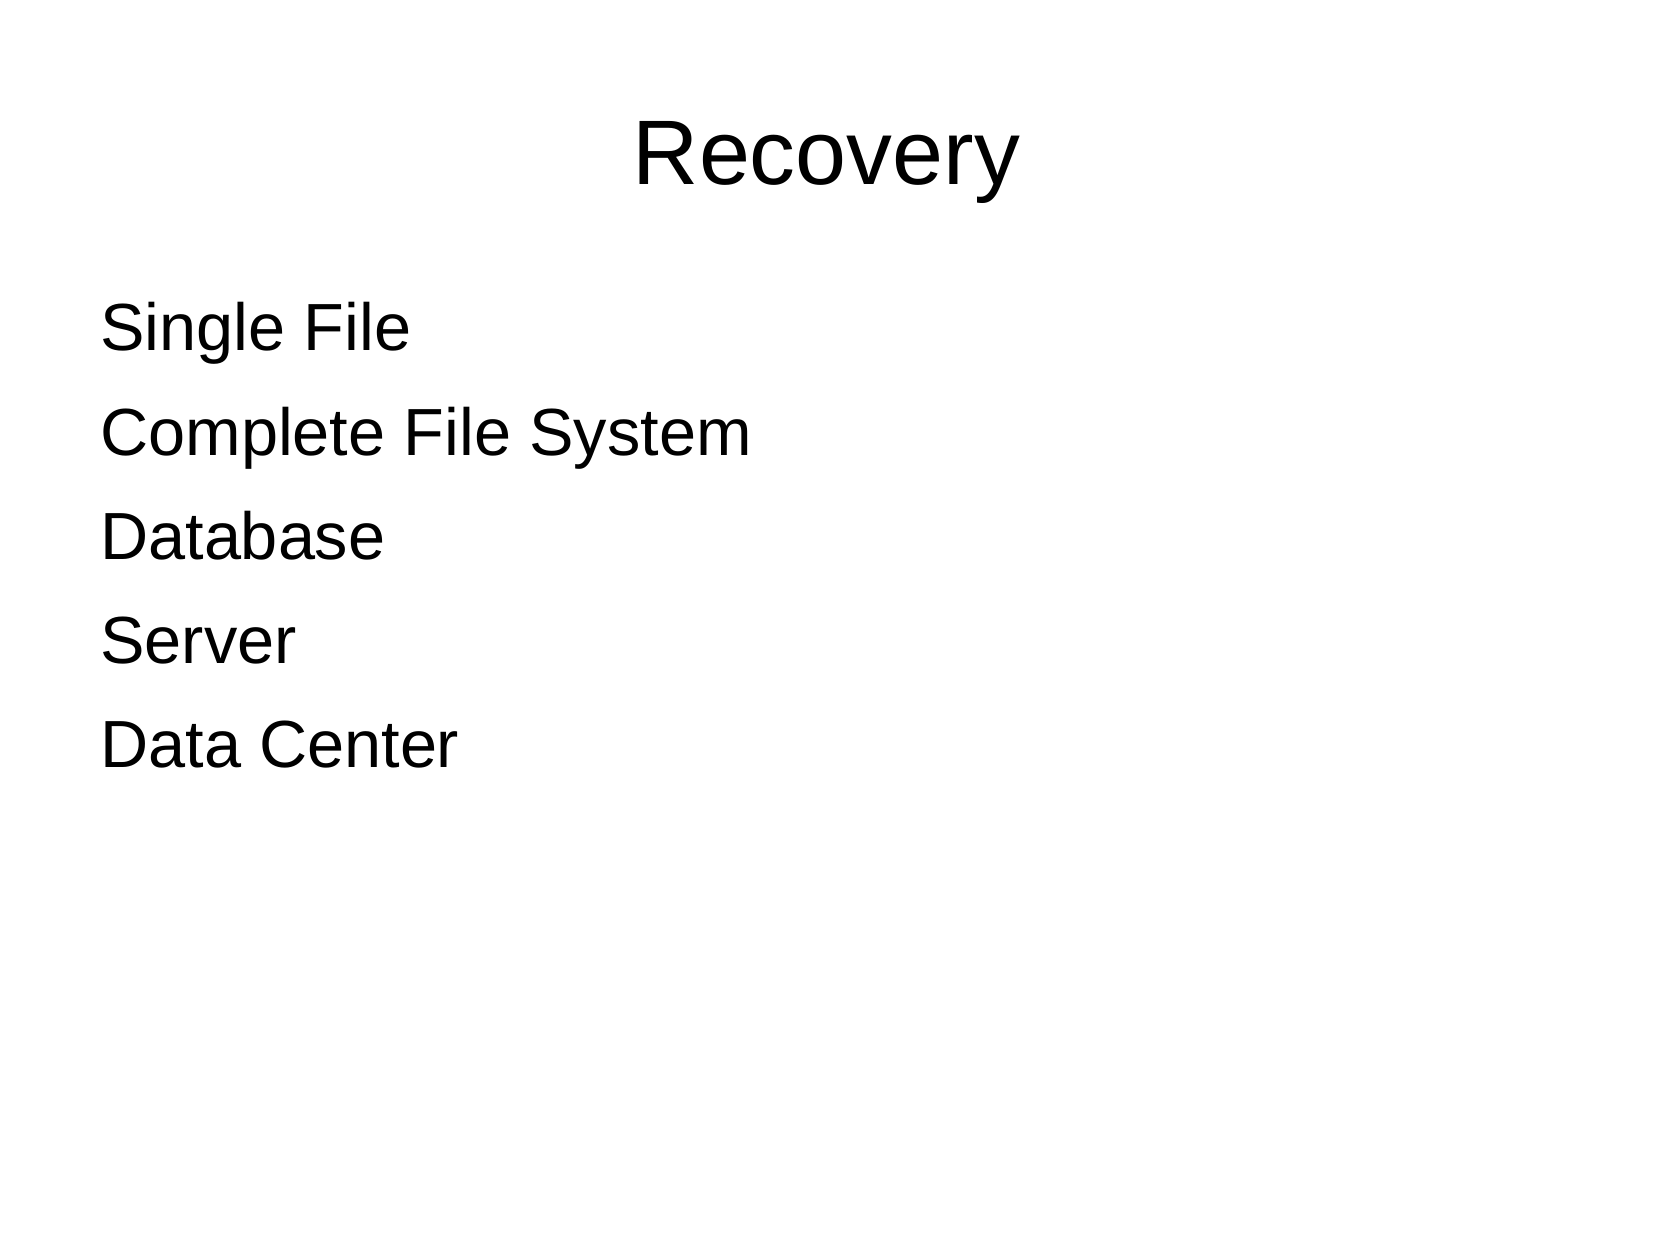

# Recovery
Single File
Complete File System
Database
Server
Data Center